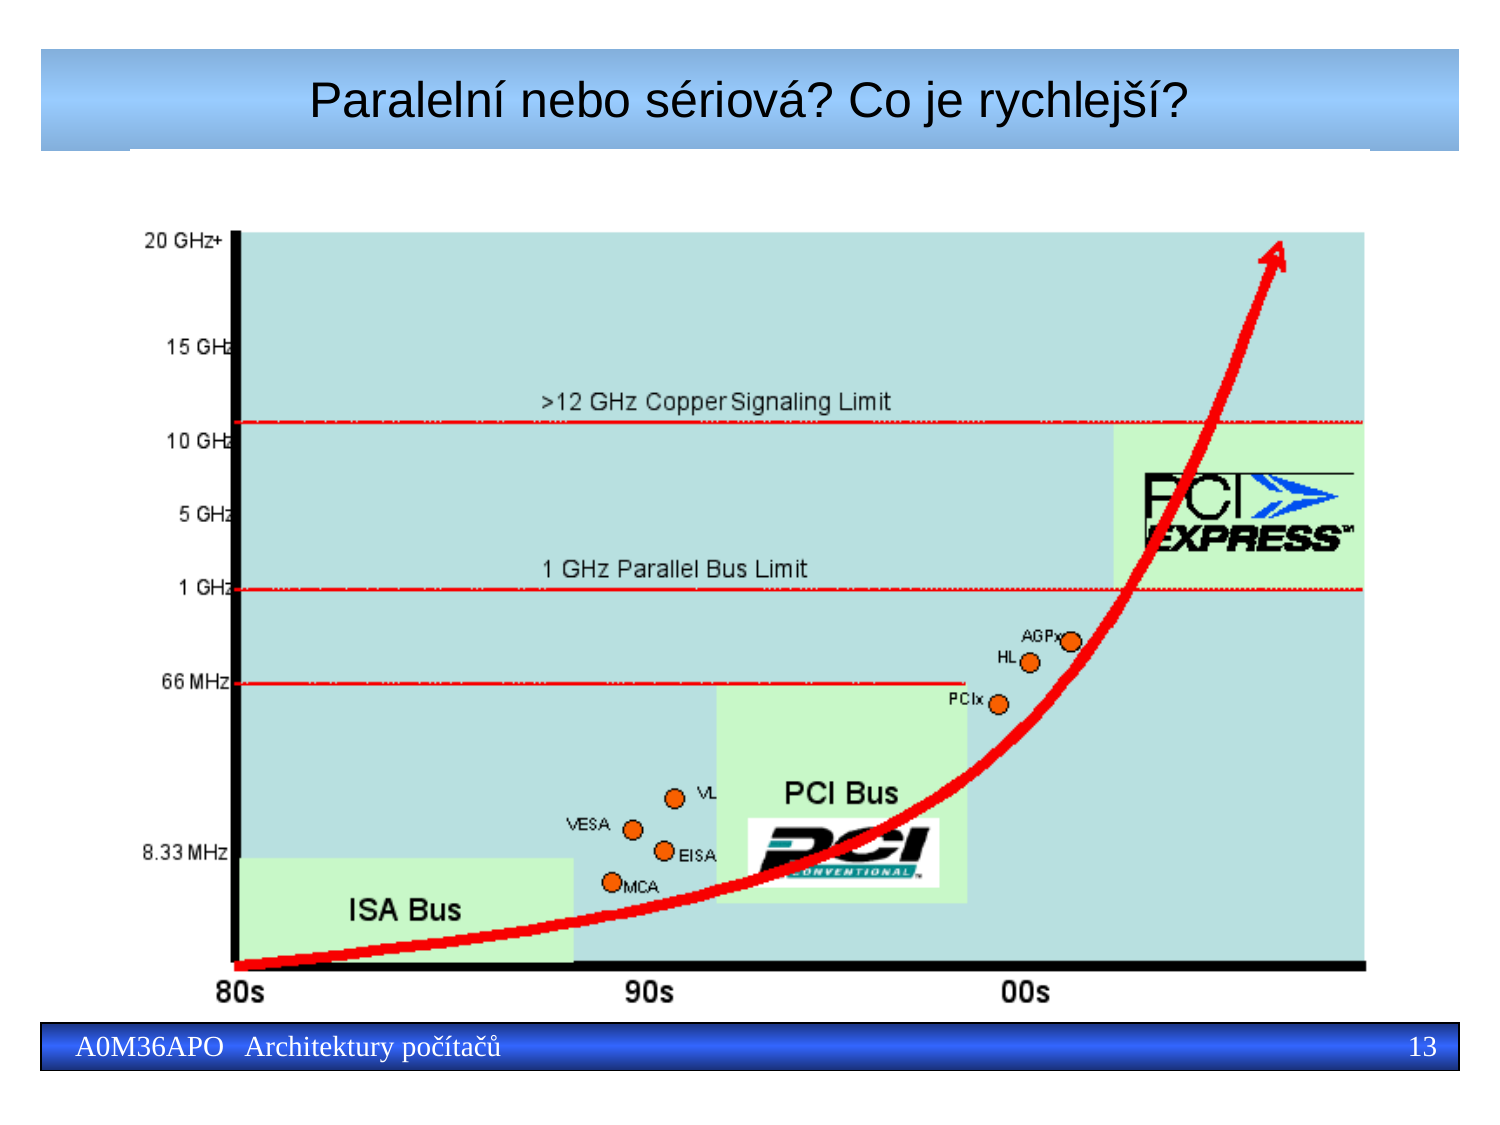

# Paralelní nebo sériová? Co je rychlejší?
A0M36APO Architektury počítačů
13